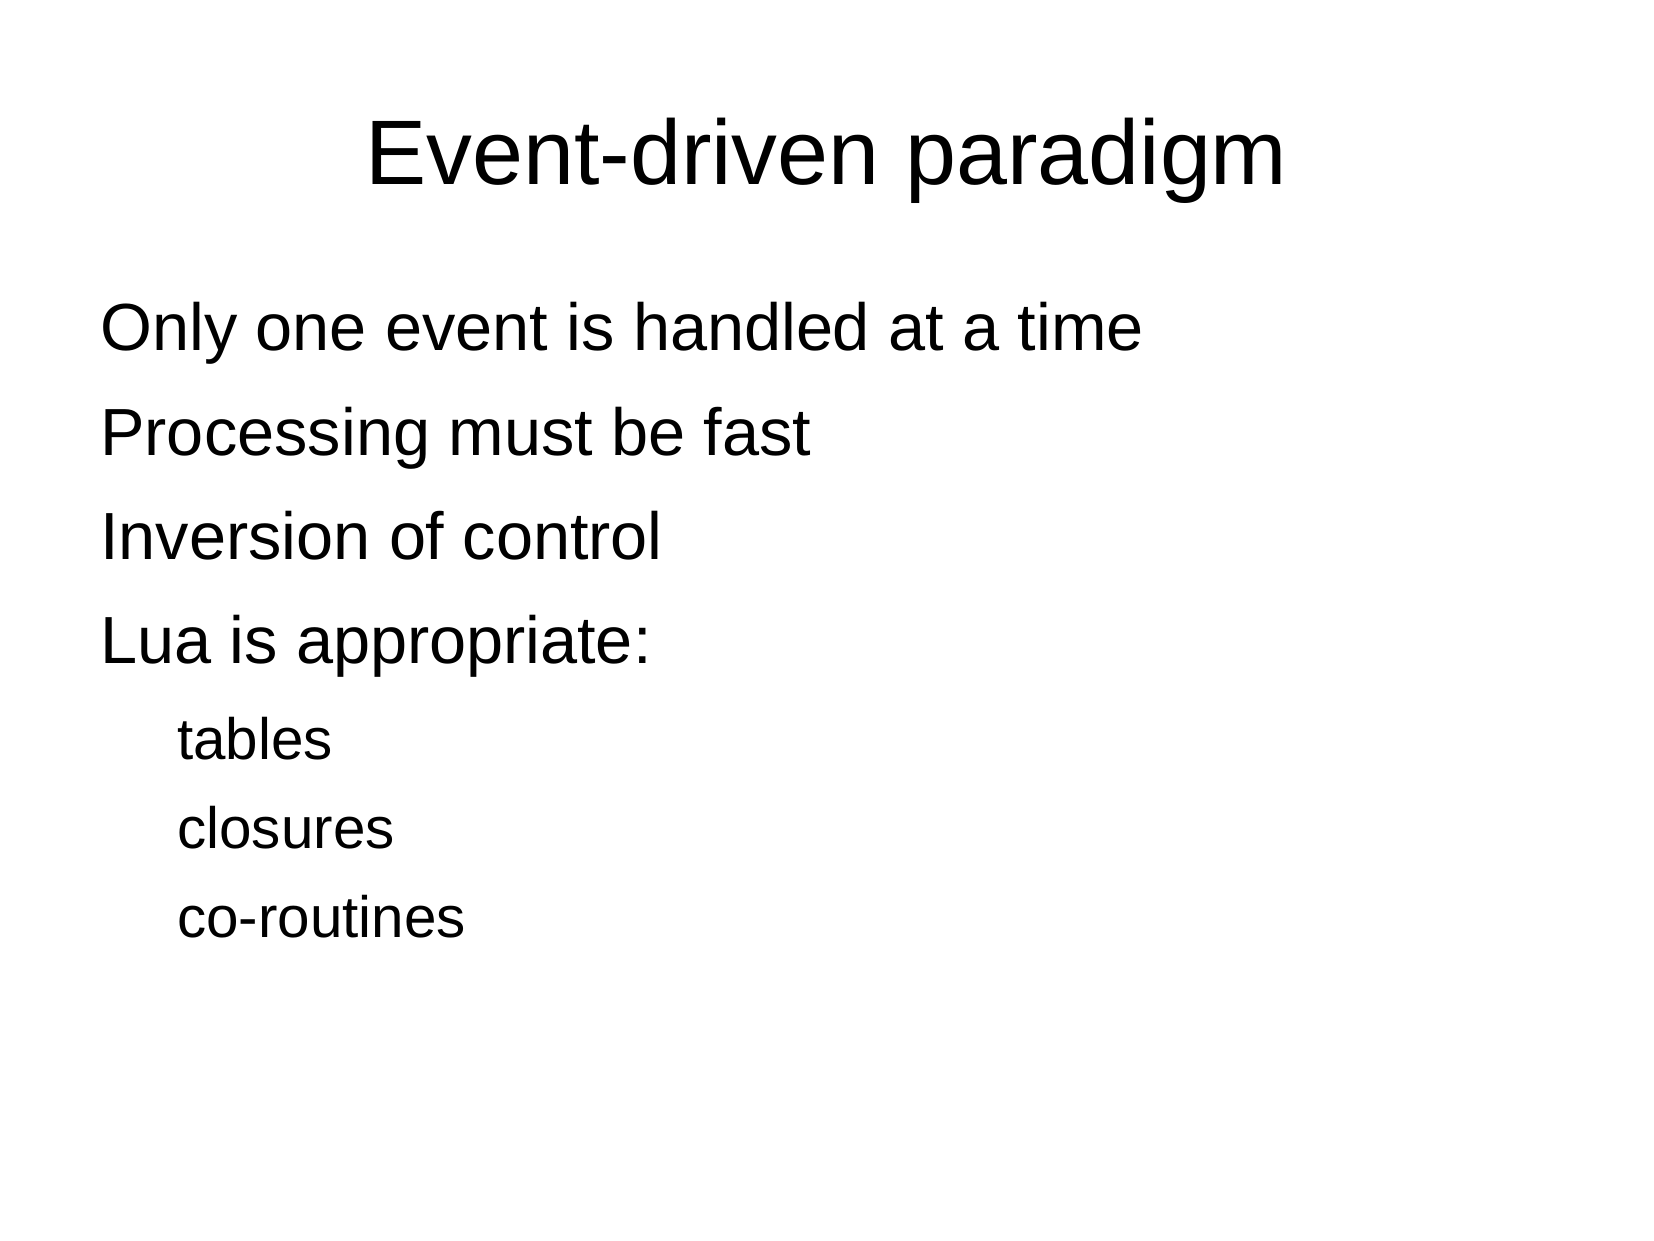

# Event-driven paradigm
Only one event is handled at a time
Processing must be fast
Inversion of control
Lua is appropriate:
tables
closures
co-routines